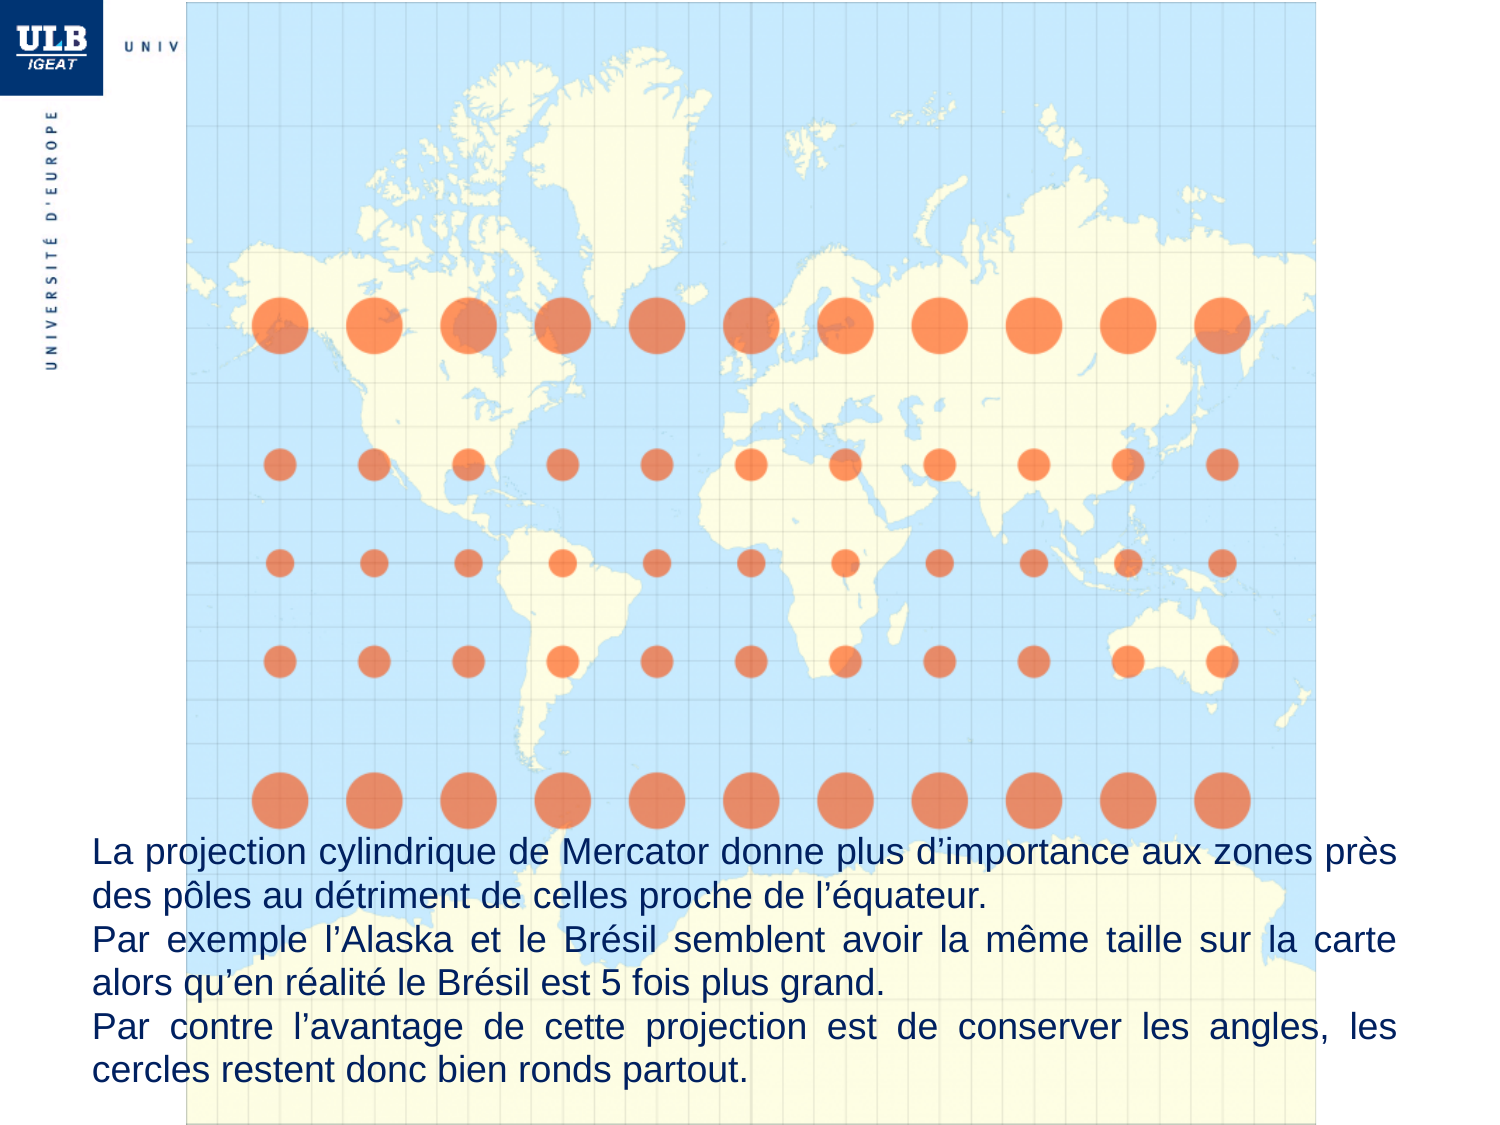

La projection cylindrique de Mercator donne plus d’importance aux zones près des pôles au détriment de celles proche de l’équateur.
Par exemple l’Alaska et le Brésil semblent avoir la même taille sur la carte alors qu’en réalité le Brésil est 5 fois plus grand.
Par contre l’avantage de cette projection est de conserver les angles, les cercles restent donc bien ronds partout.